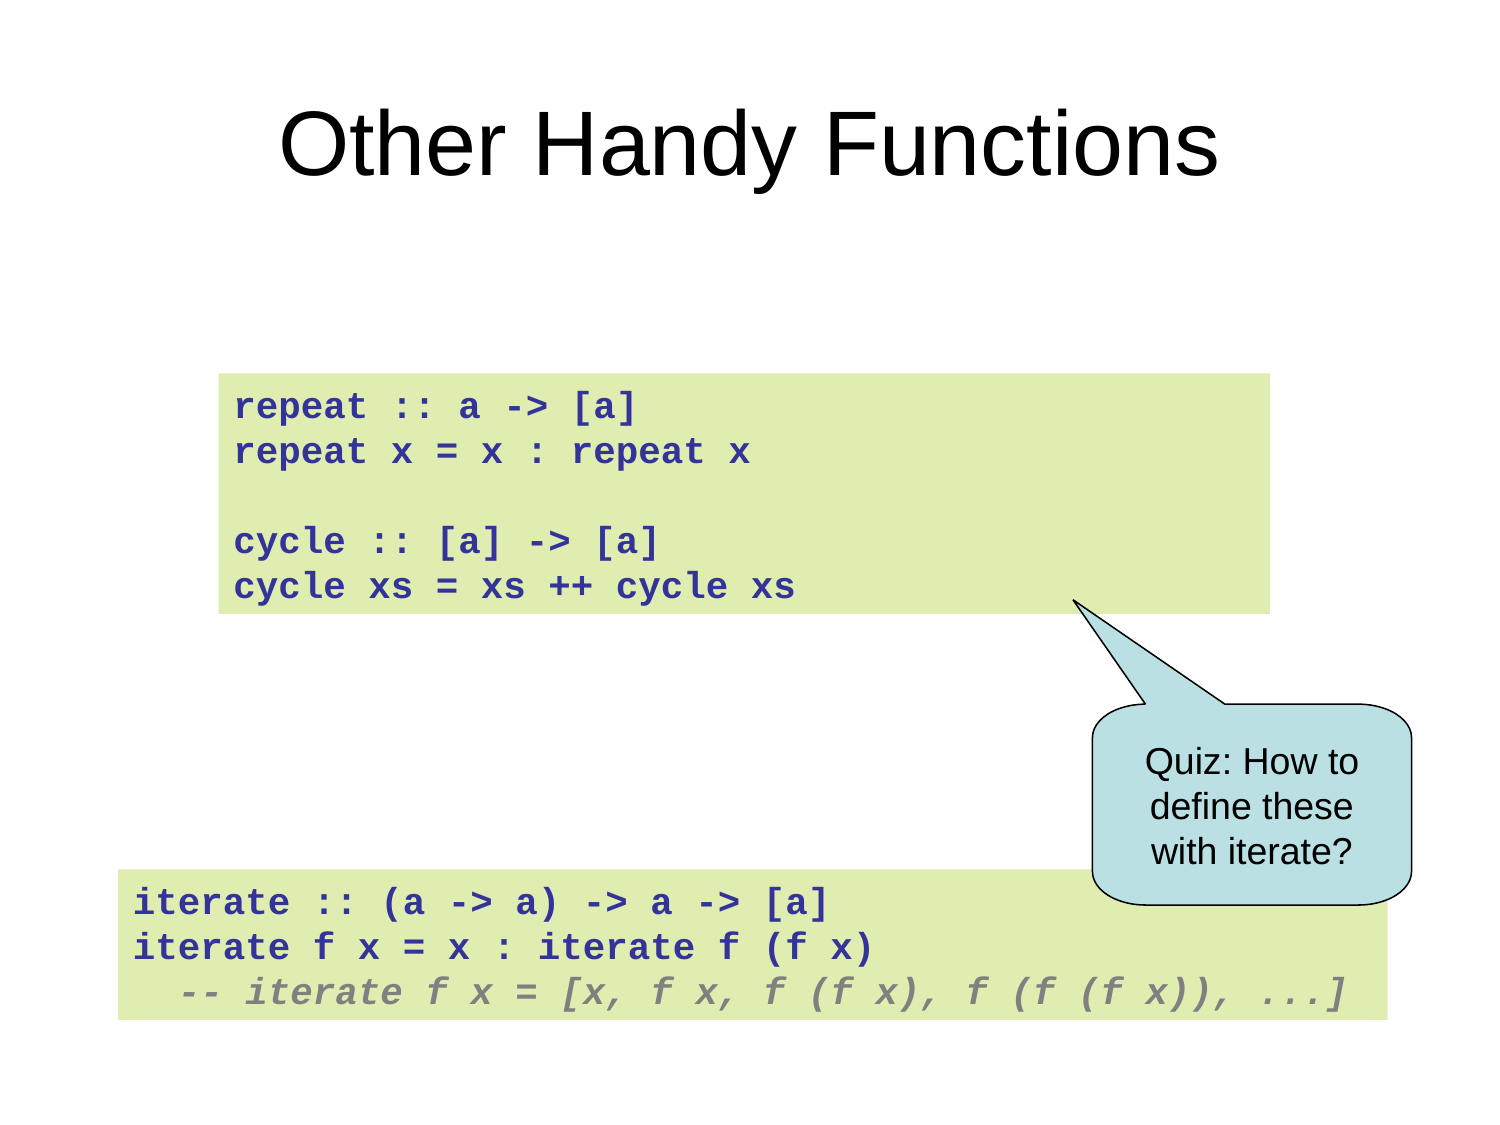

# Other Handy Functions
repeat :: a -> [a]
repeat x = x : repeat x
cycle :: [a] -> [a]
cycle xs = xs ++ cycle xs
Quiz: How to define these with iterate?
iterate :: (a -> a) -> a -> [a]
iterate f x = x : iterate f (f x)
 -- iterate f x = [x, f x, f (f x), f (f (f x)), ...]